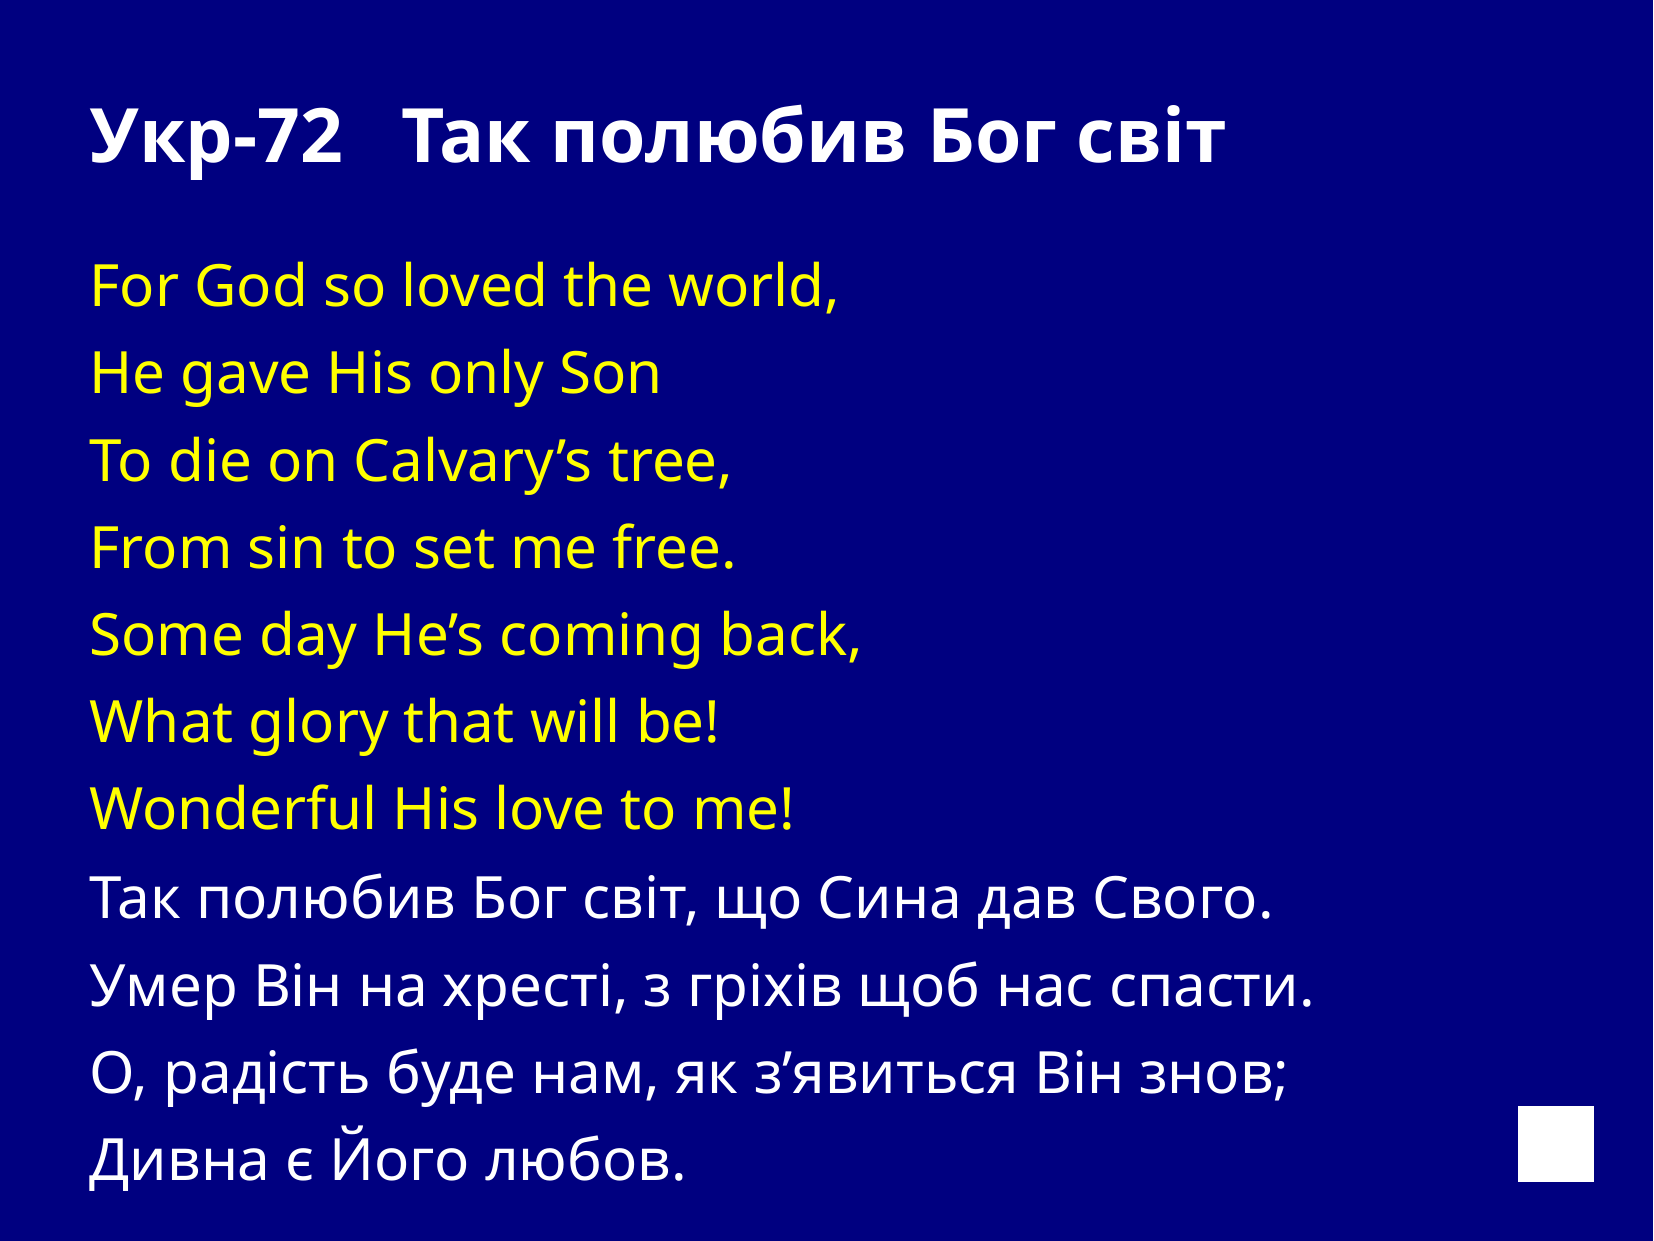

Укр-72 Так полюбив Бог світ
For God so loved the world,
He gave His only Son
To die on Calvary’s tree,
From sin to set me free.
Some day He’s coming back,
What glory that will be!
Wonderful His love to me!
Так полюбив Бог світ, що Сина дав Свого.
Умер Він на хресті, з гріхів щоб нас спасти.
О, радість буде нам, як з’явиться Він знов;
Дивна є Його любов.